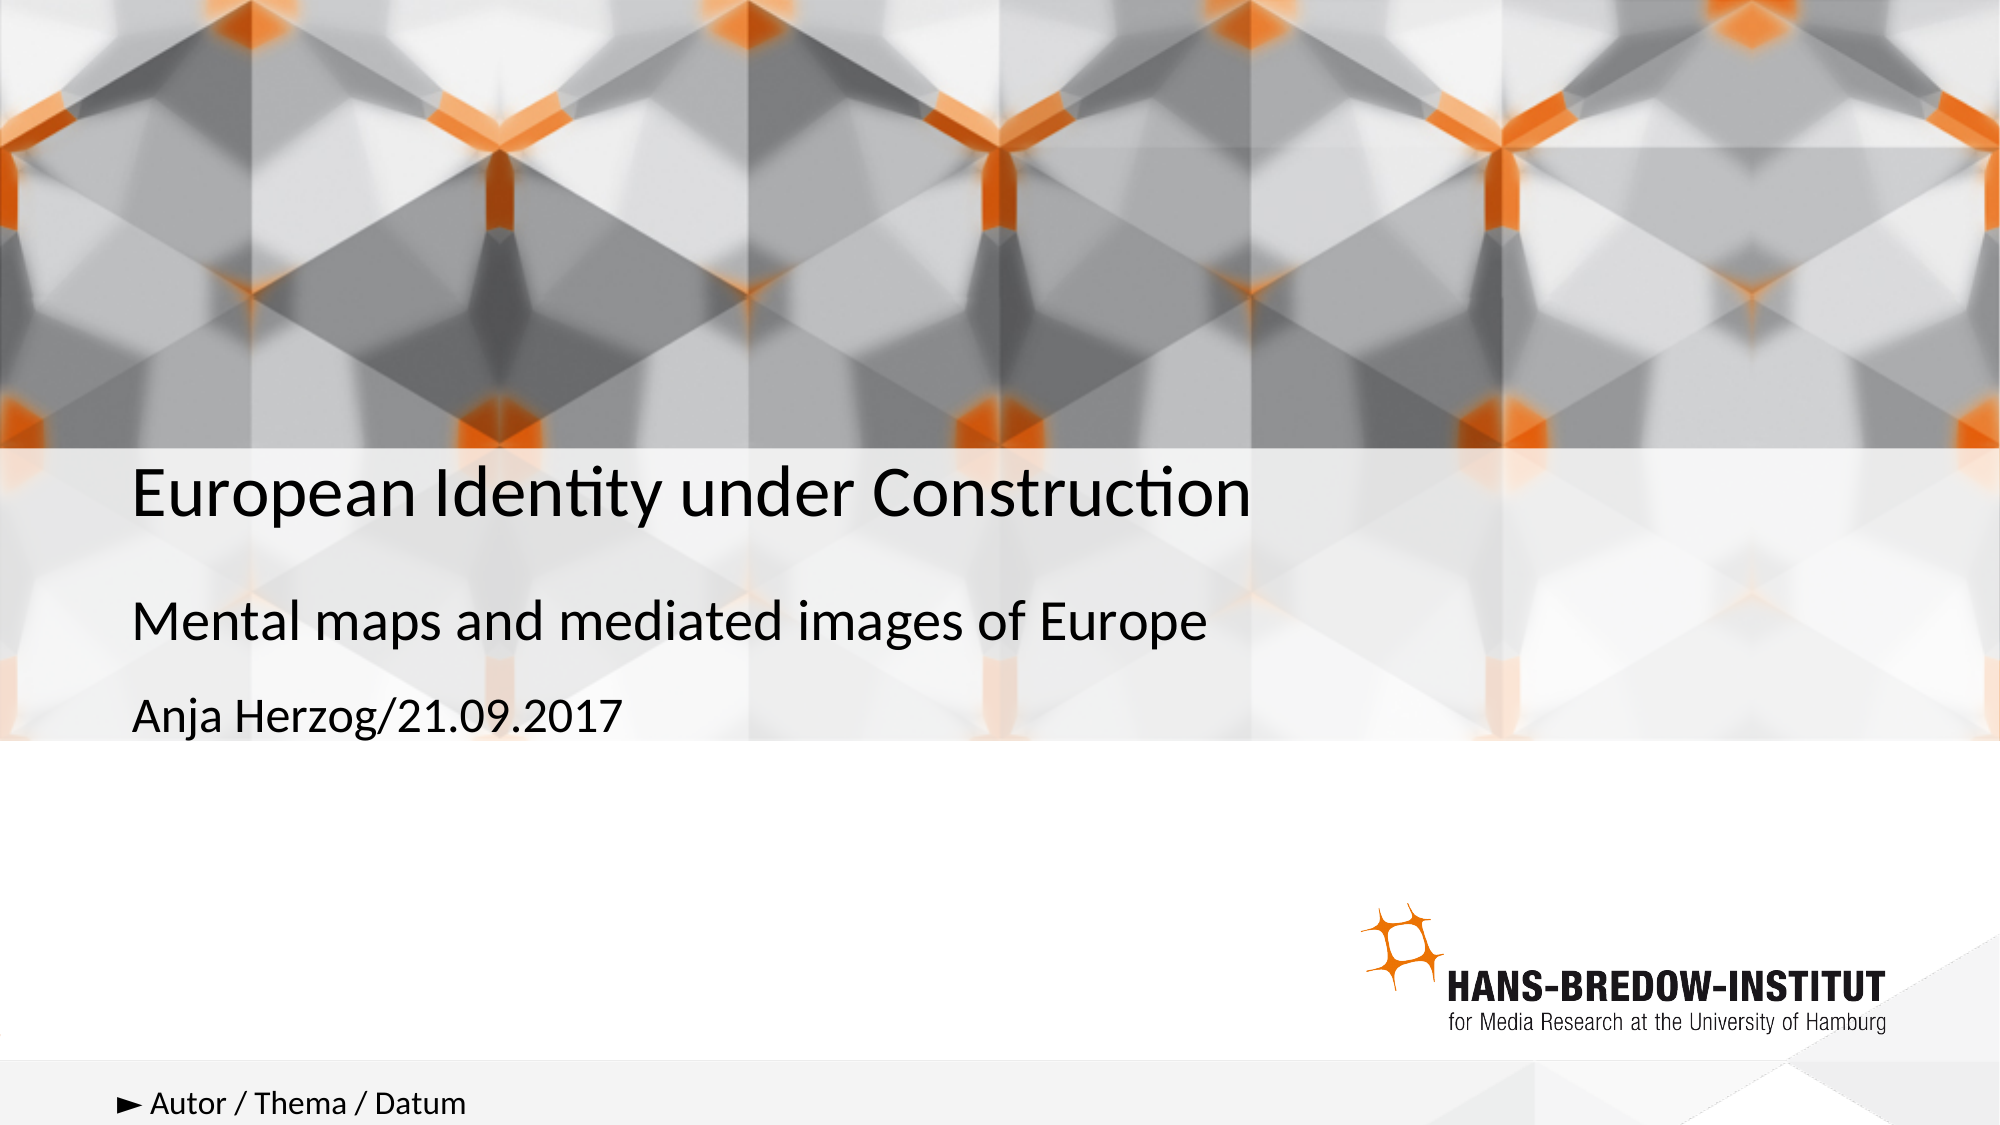

European Identity under Construction
Mental maps and mediated images of Europe
Anja Herzog/21.09.2017